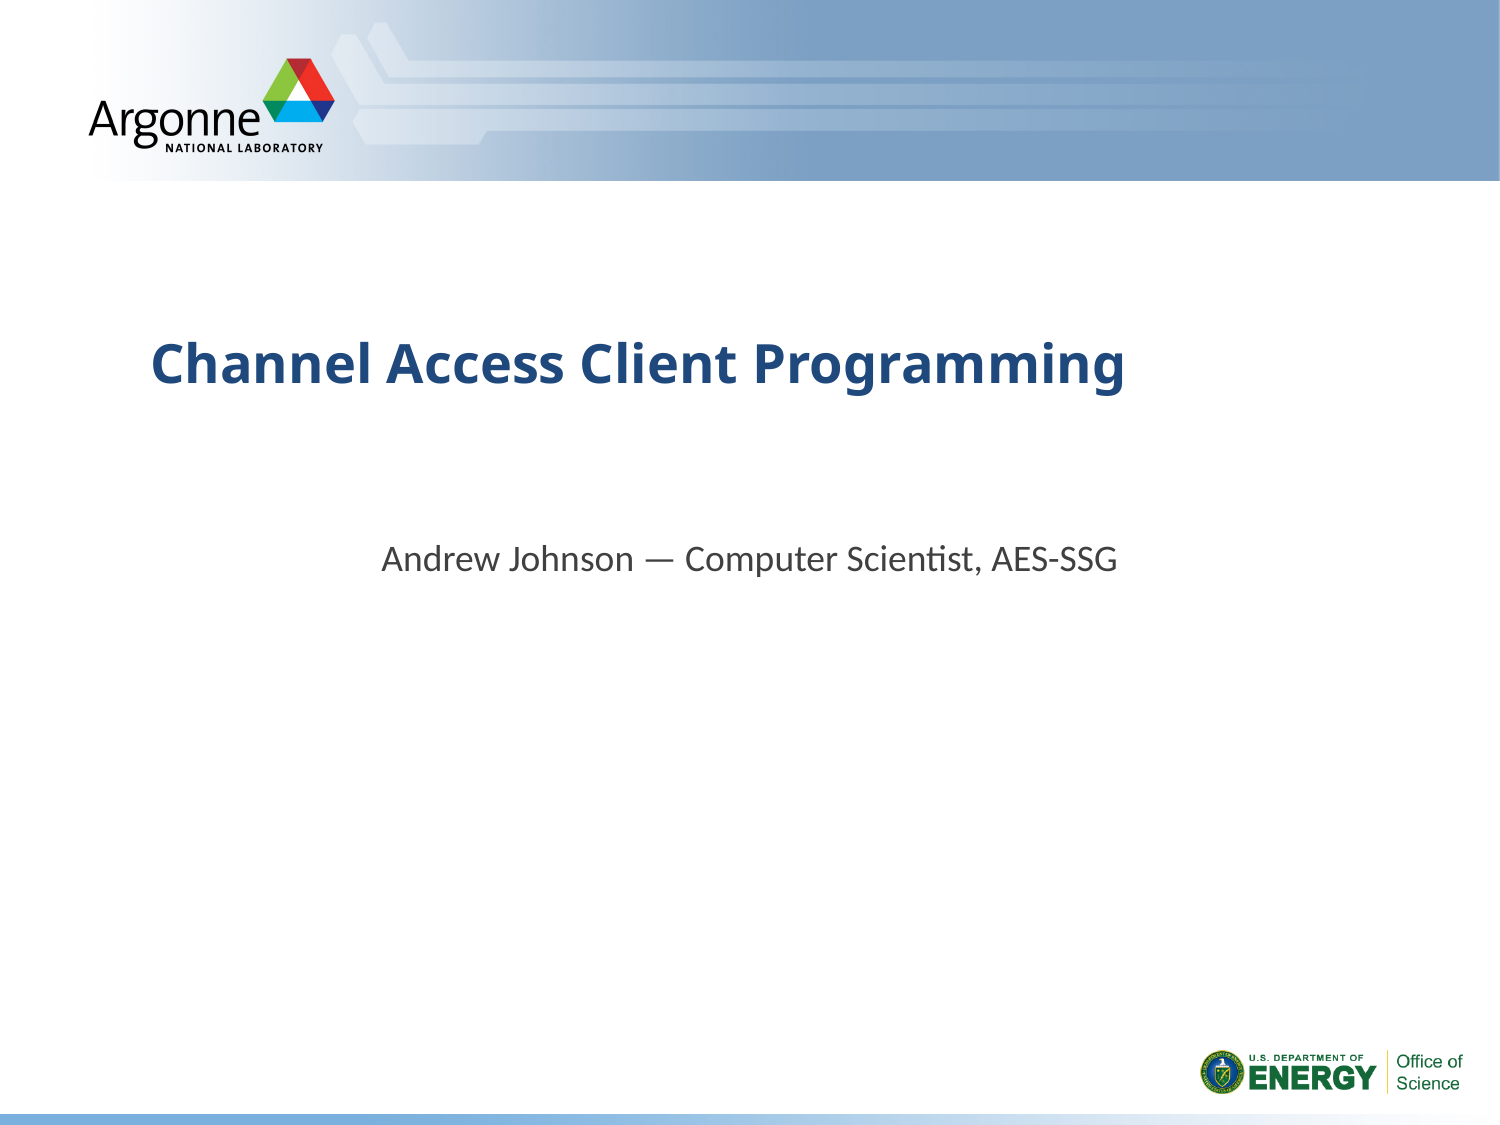

# Channel Access Client Programming
Andrew Johnson — Computer Scientist, AES-SSG